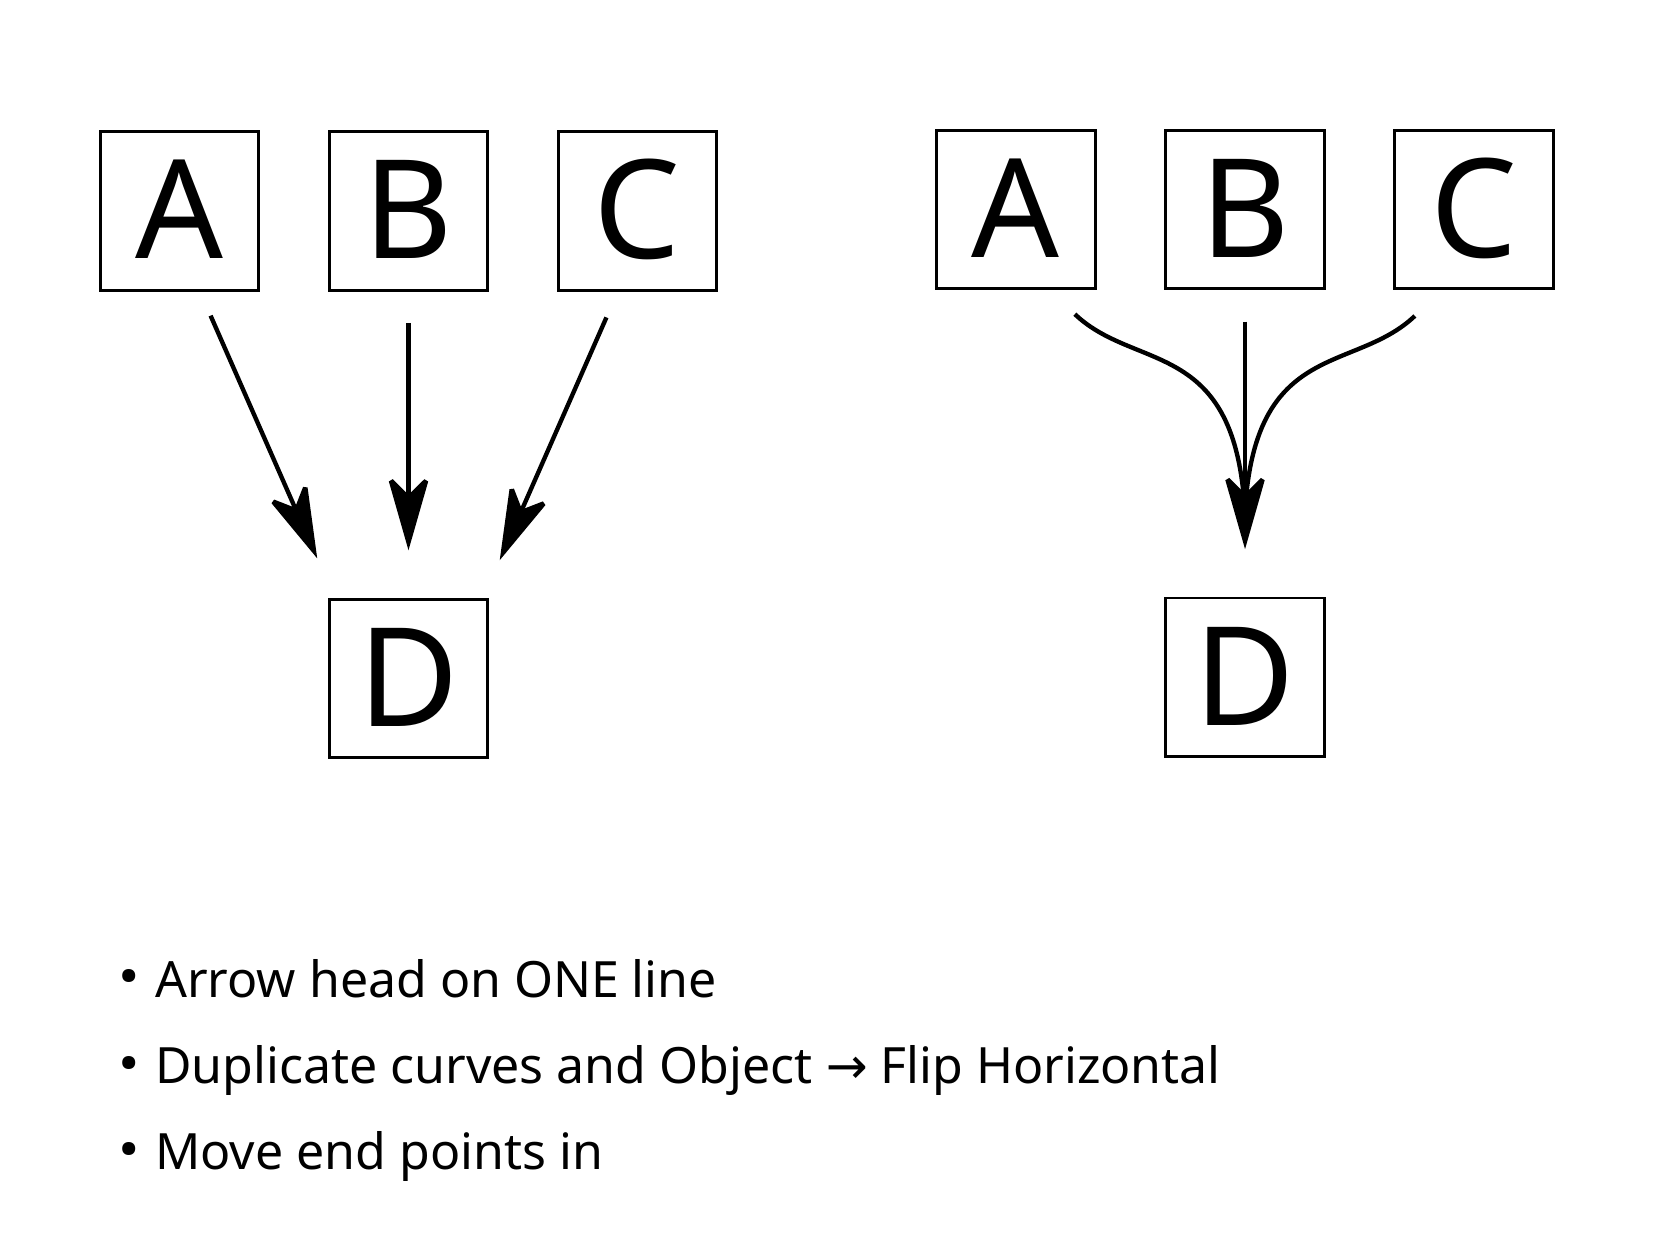

Arrow head on ONE line
Duplicate curves and Object → Flip Horizontal
Move end points in